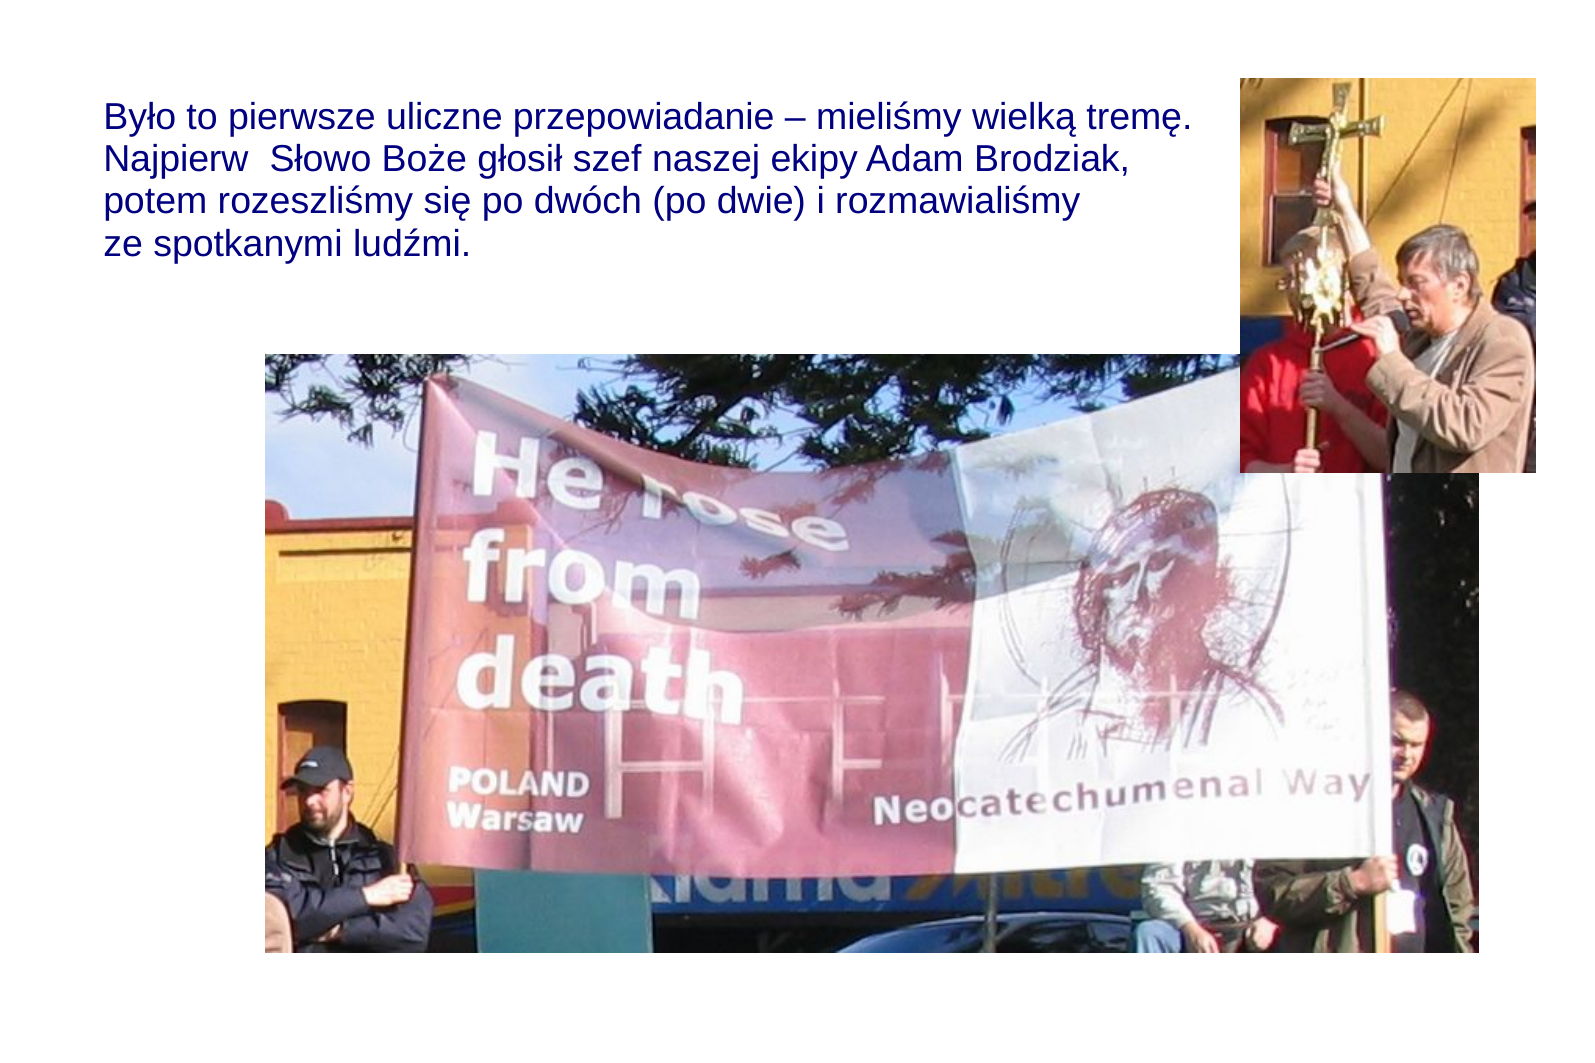

Było to pierwsze uliczne przepowiadanie – mieliśmy wielką tremę.
Najpierw Słowo Boże głosił szef naszej ekipy Adam Brodziak,
potem rozeszliśmy się po dwóch (po dwie) i rozmawialiśmy
ze spotkanymi ludźmi.